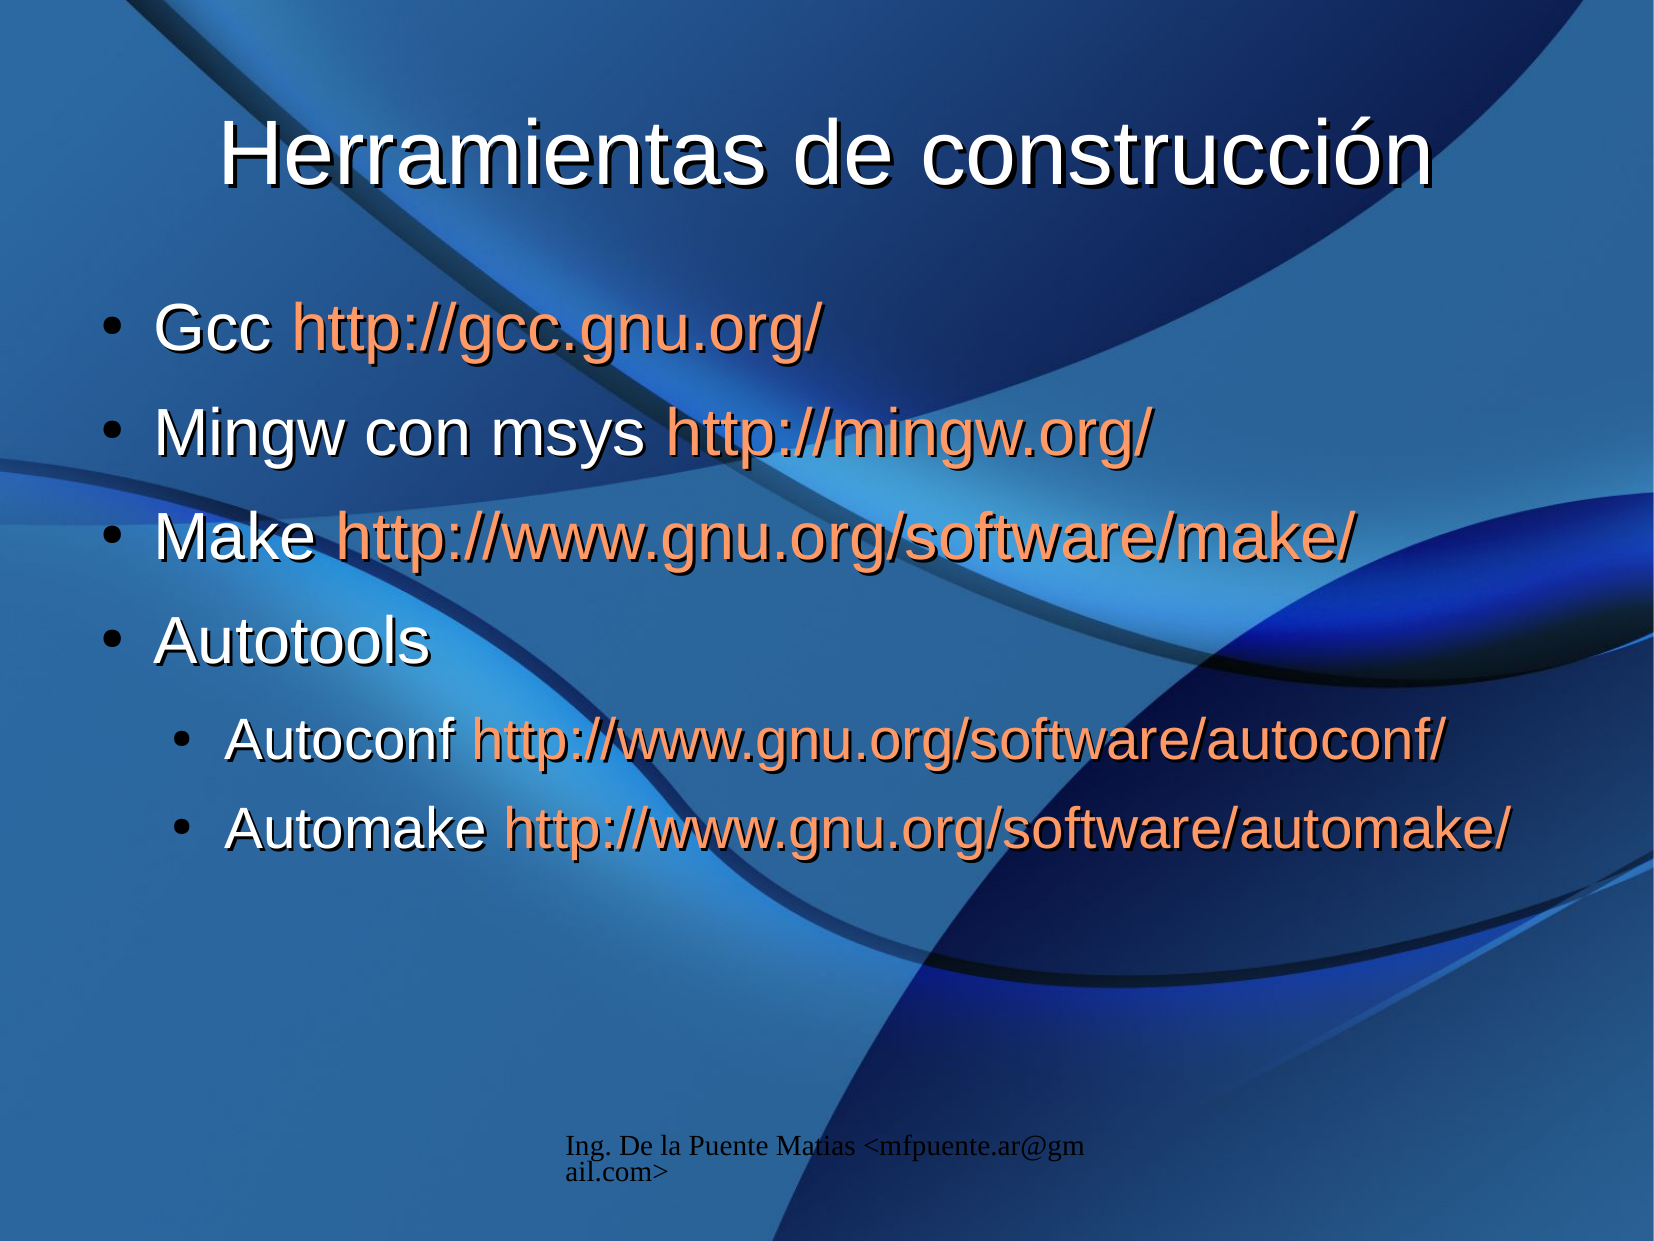

# Herramientas de construcción
Gcc http://gcc.gnu.org/
Mingw con msys http://mingw.org/
Make http://www.gnu.org/software/make/
Autotools
Autoconf http://www.gnu.org/software/autoconf/
Automake http://www.gnu.org/software/automake/
Ing. De la Puente Matias <mfpuente.ar@gmail.com>